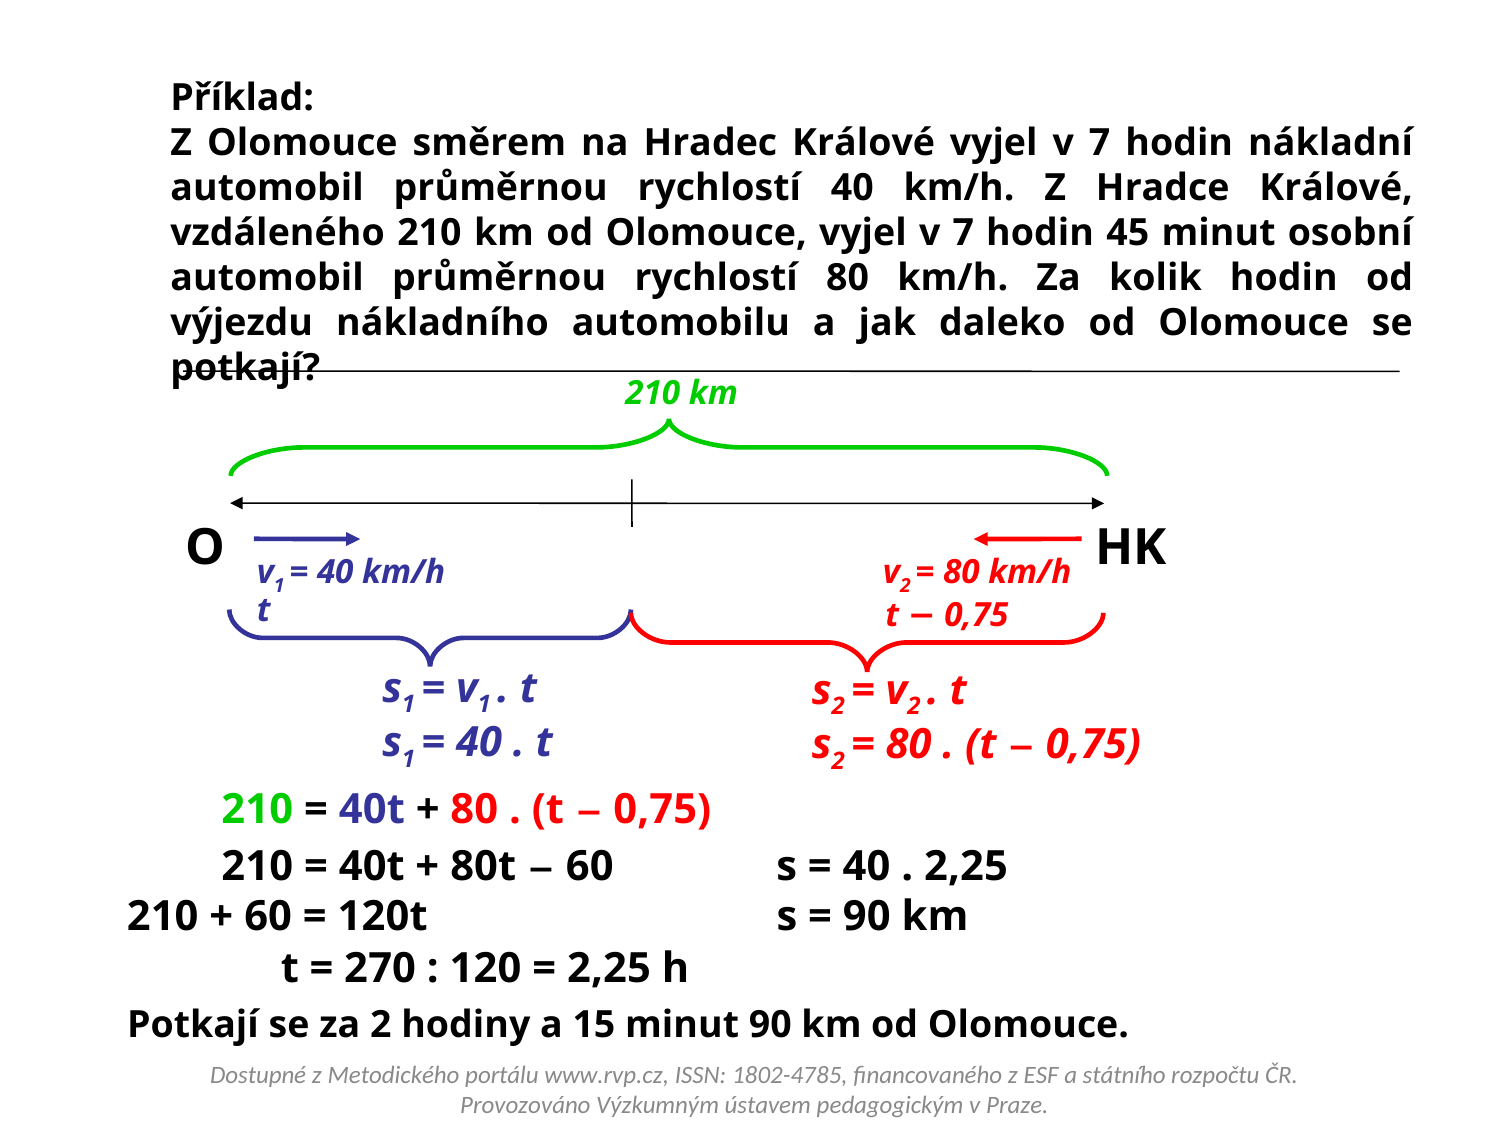

Příklad:
Z Olomouce směrem na Hradec Králové vyjel v 7 hodin nákladní automobil průměrnou rychlostí 40 km/h. Z Hradce Králové, vzdáleného 210 km od Olomouce, vyjel v 7 hodin 45 minut osobní automobil průměrnou rychlostí 80 km/h. Za kolik hodin od výjezdu nákladního automobilu a jak daleko od Olomouce se potkají?
210 km
O
HK
v1 = 40 km/h
v2 = 80 km/h
t
t − 0,75
s1 = v1 . t
s2 = v2 . t
s1 = 40 . t
s2 = 80 . (t − 0,75)‏
210 = 40t + 80 . (t − 0,75)‏
210 = 40t + 80t − 60
s = 40 . 2,25
210 + 60 = 120t
s = 90 km
t = 270 : 120 = 2,25 h
Potkají se za 2 hodiny a 15 minut 90 km od Olomouce.